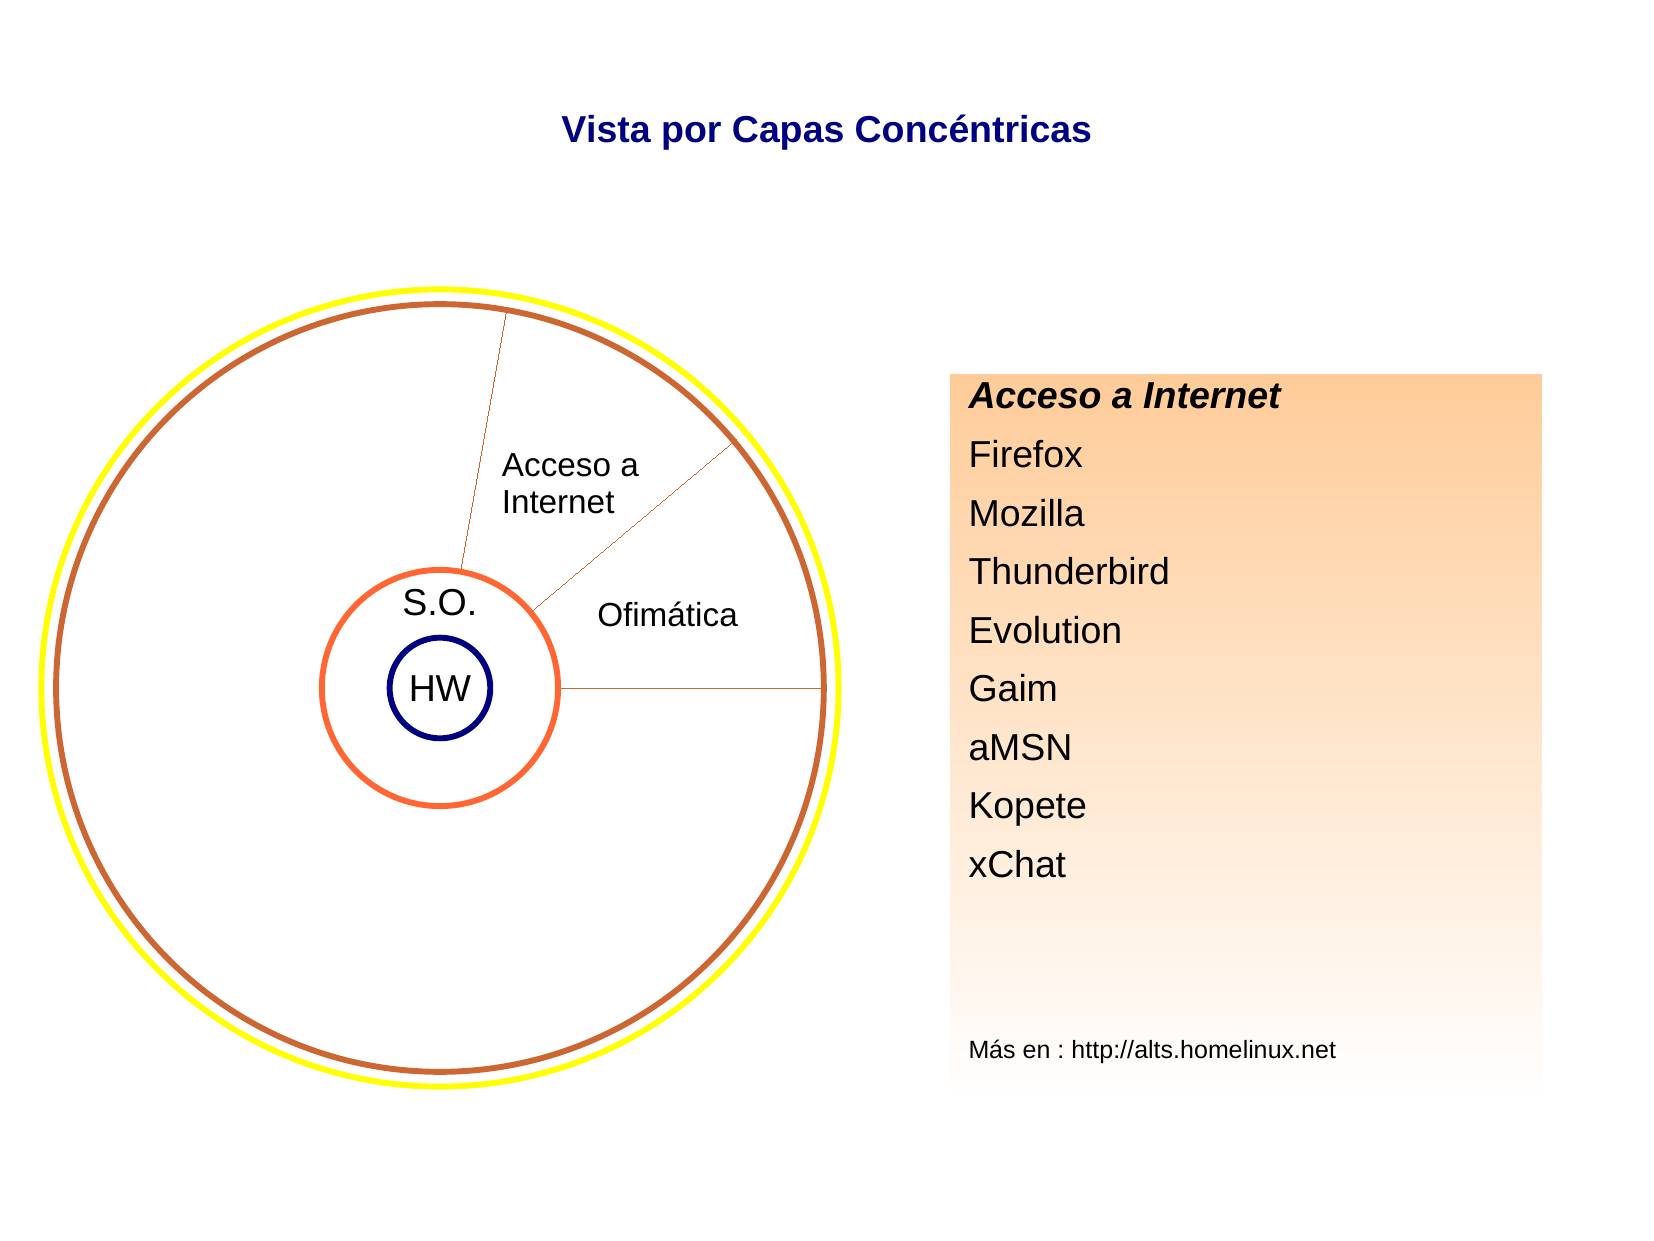

Vista por Capas Concéntricas
# Acceso a Internet
Firefox
Mozilla
Thunderbird
Evolution
Gaim
aMSN
Kopete
xChat
Más en : http://alts.homelinux.net
Acceso a
Internet
S.O.
Ofimática
HW